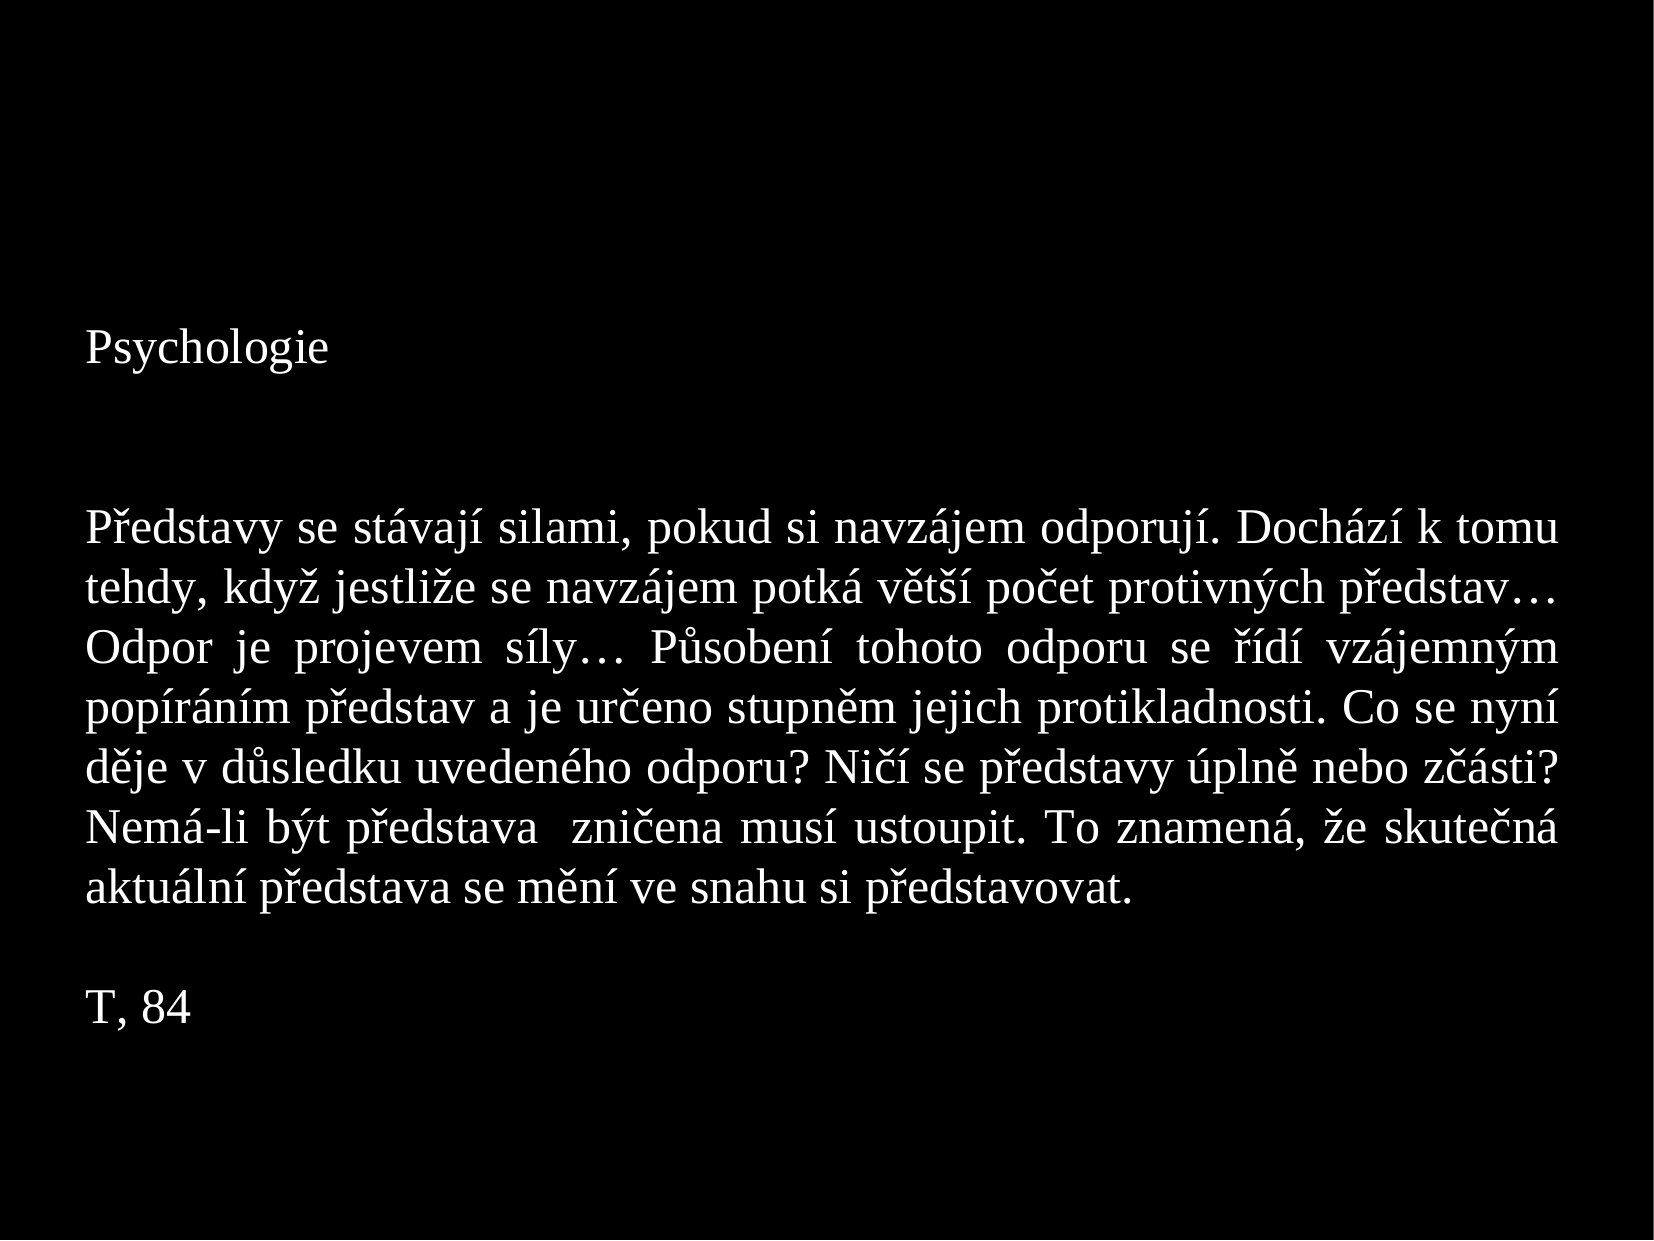

Psychologie
Představy se stávají silami, pokud si navzájem odporují. Dochází k tomu tehdy, když jestliže se navzájem potká větší počet protivných představ… Odpor je projevem síly… Působení tohoto odporu se řídí vzájemným popíráním představ a je určeno stupněm jejich protikladnosti. Co se nyní děje v důsledku uvedeného odporu? Ničí se představy úplně nebo zčásti? Nemá-li být představa zničena musí ustoupit. To znamená, že skutečná aktuální představa se mění ve snahu si představovat.
T, 84